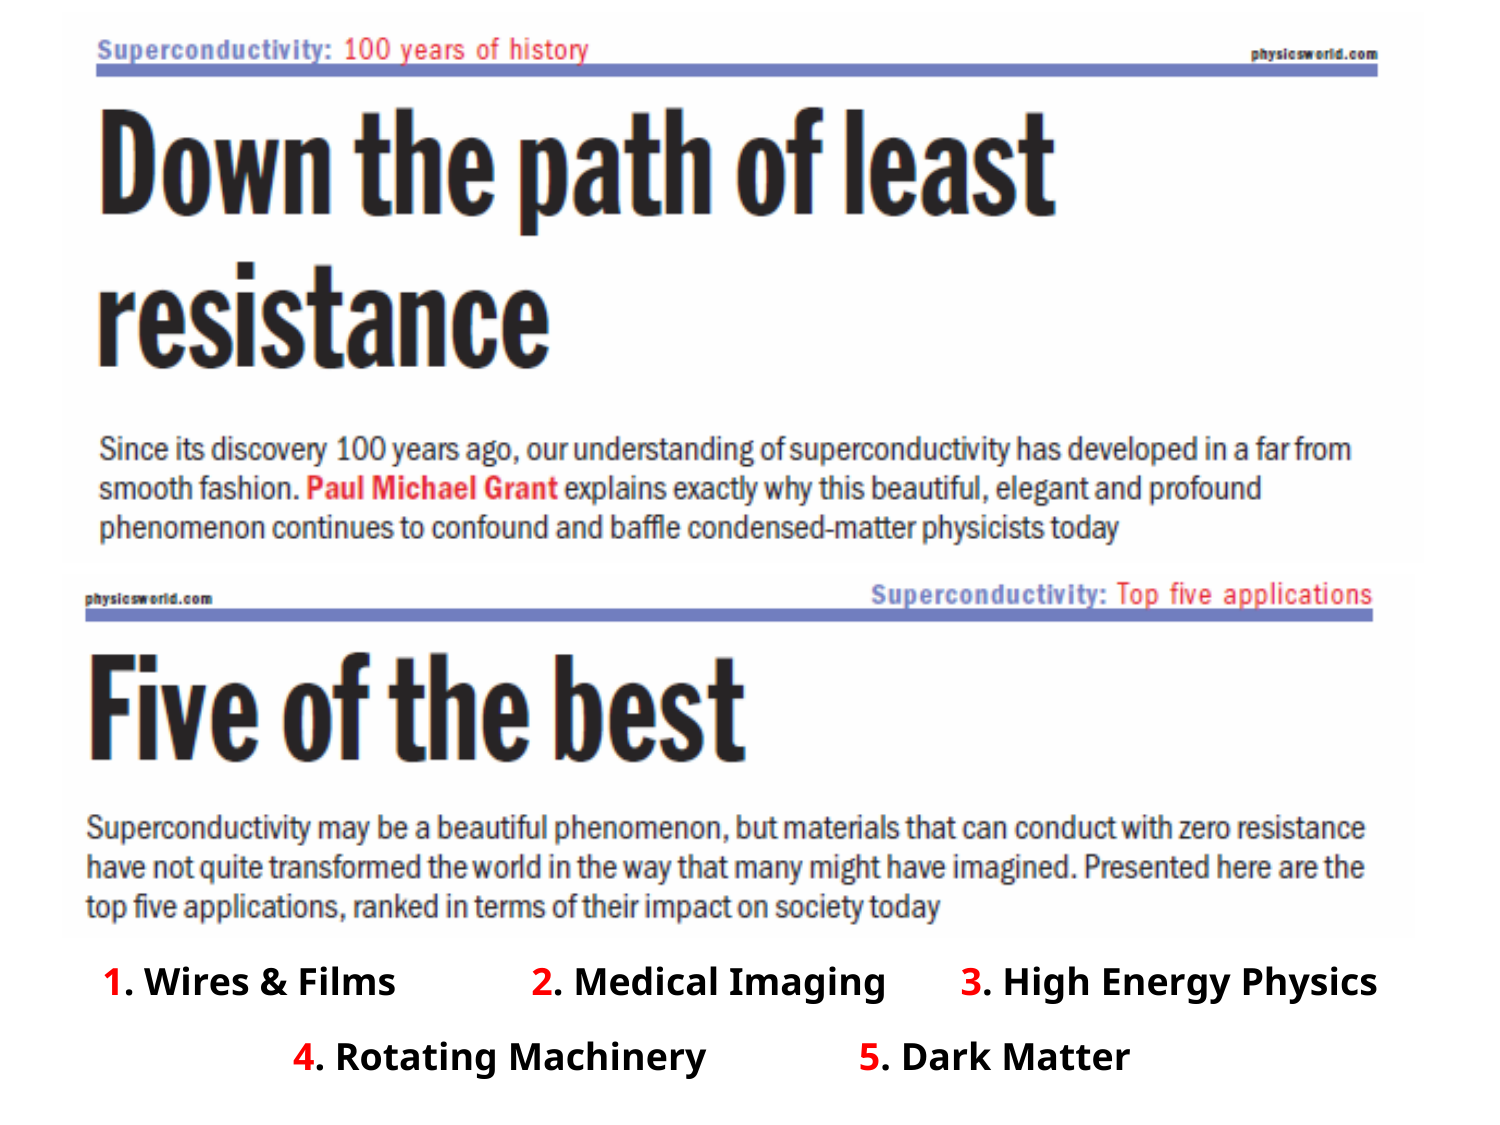

| 1. Wires & Films | 2. Medical Imaging | 3. High Energy Physics |
| --- | --- | --- |
| 4. Rotating Machinery | 5. Dark Matter |
| --- | --- |